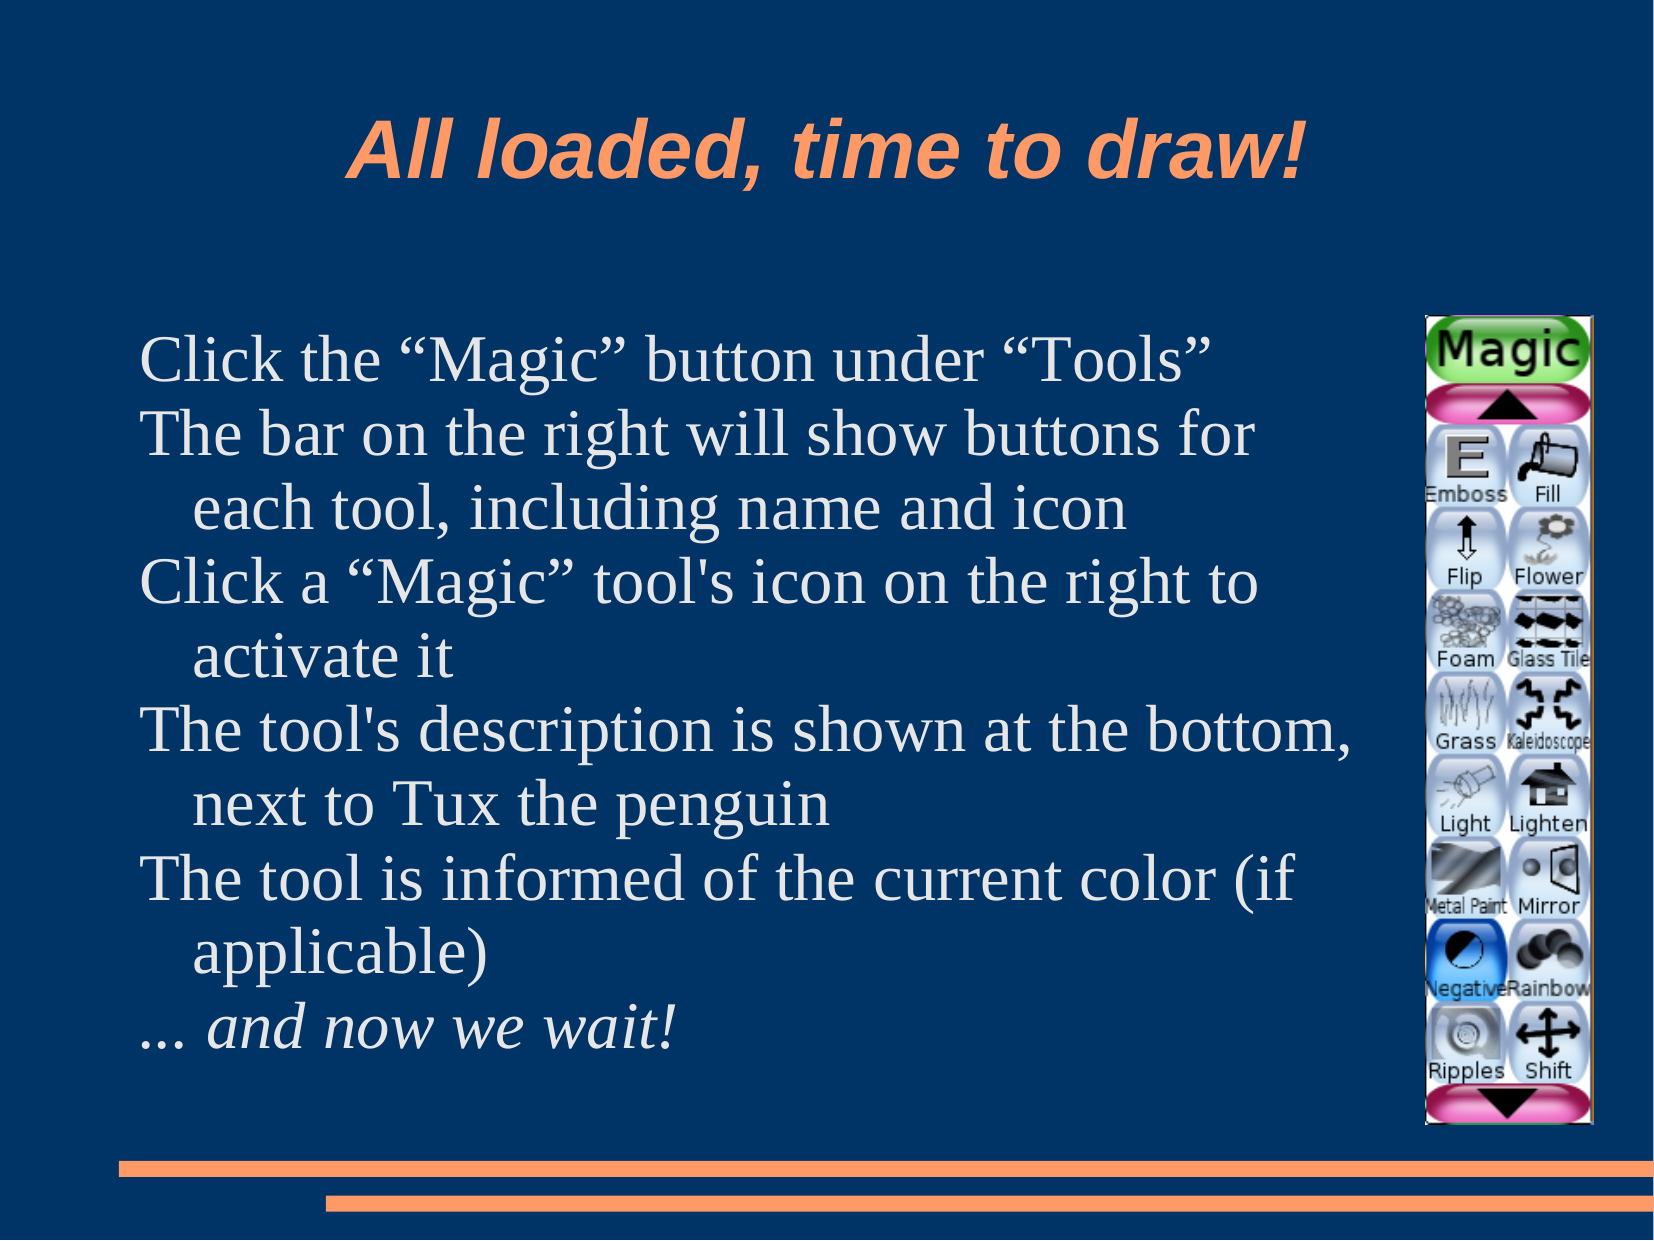

# All loaded, time to draw!
Click the “Magic” button under “Tools”
The bar on the right will show buttons for each tool, including name and icon
Click a “Magic” tool's icon on the right to activate it
The tool's description is shown at the bottom, next to Tux the penguin
The tool is informed of the current color (if applicable)
... and now we wait!